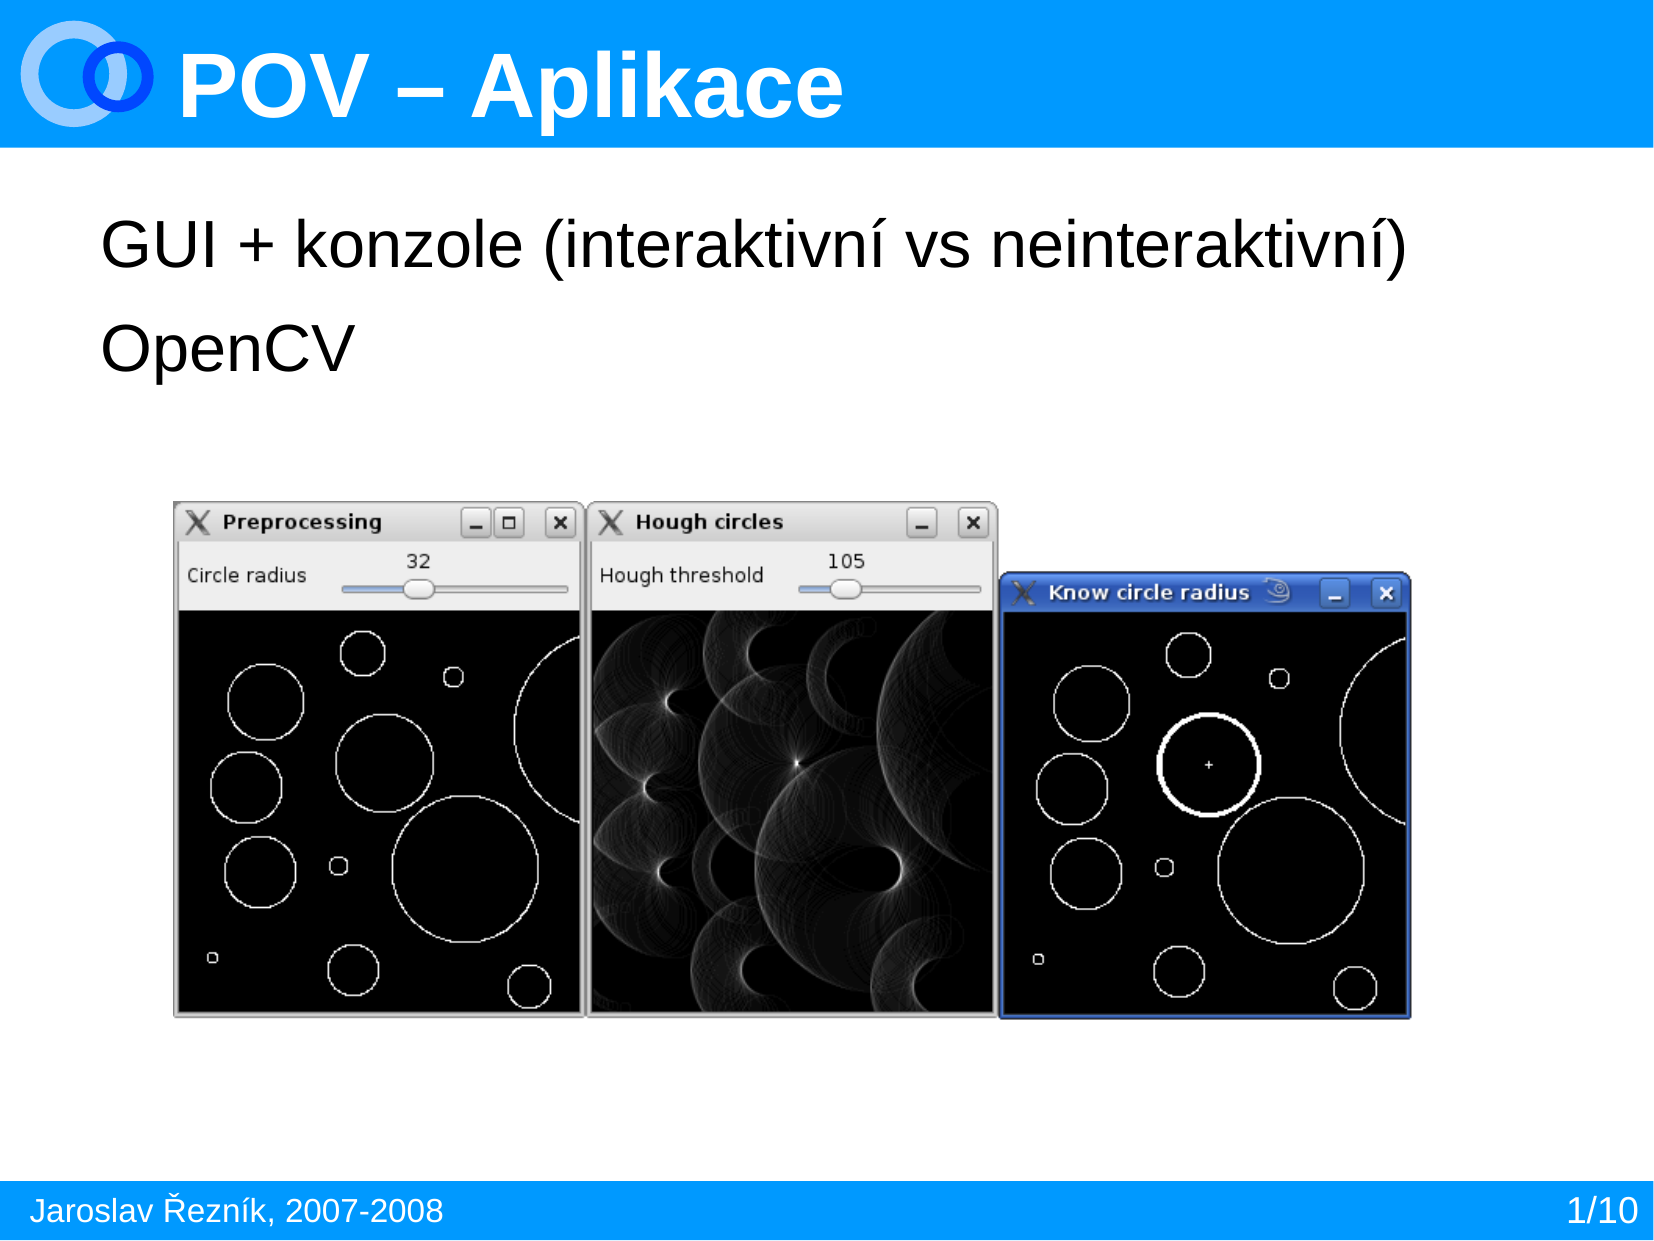

# POV – Aplikace
GUI + konzole (interaktivní vs neinteraktivní)
OpenCV
1/10
Jaroslav Řezník, 2007-2008